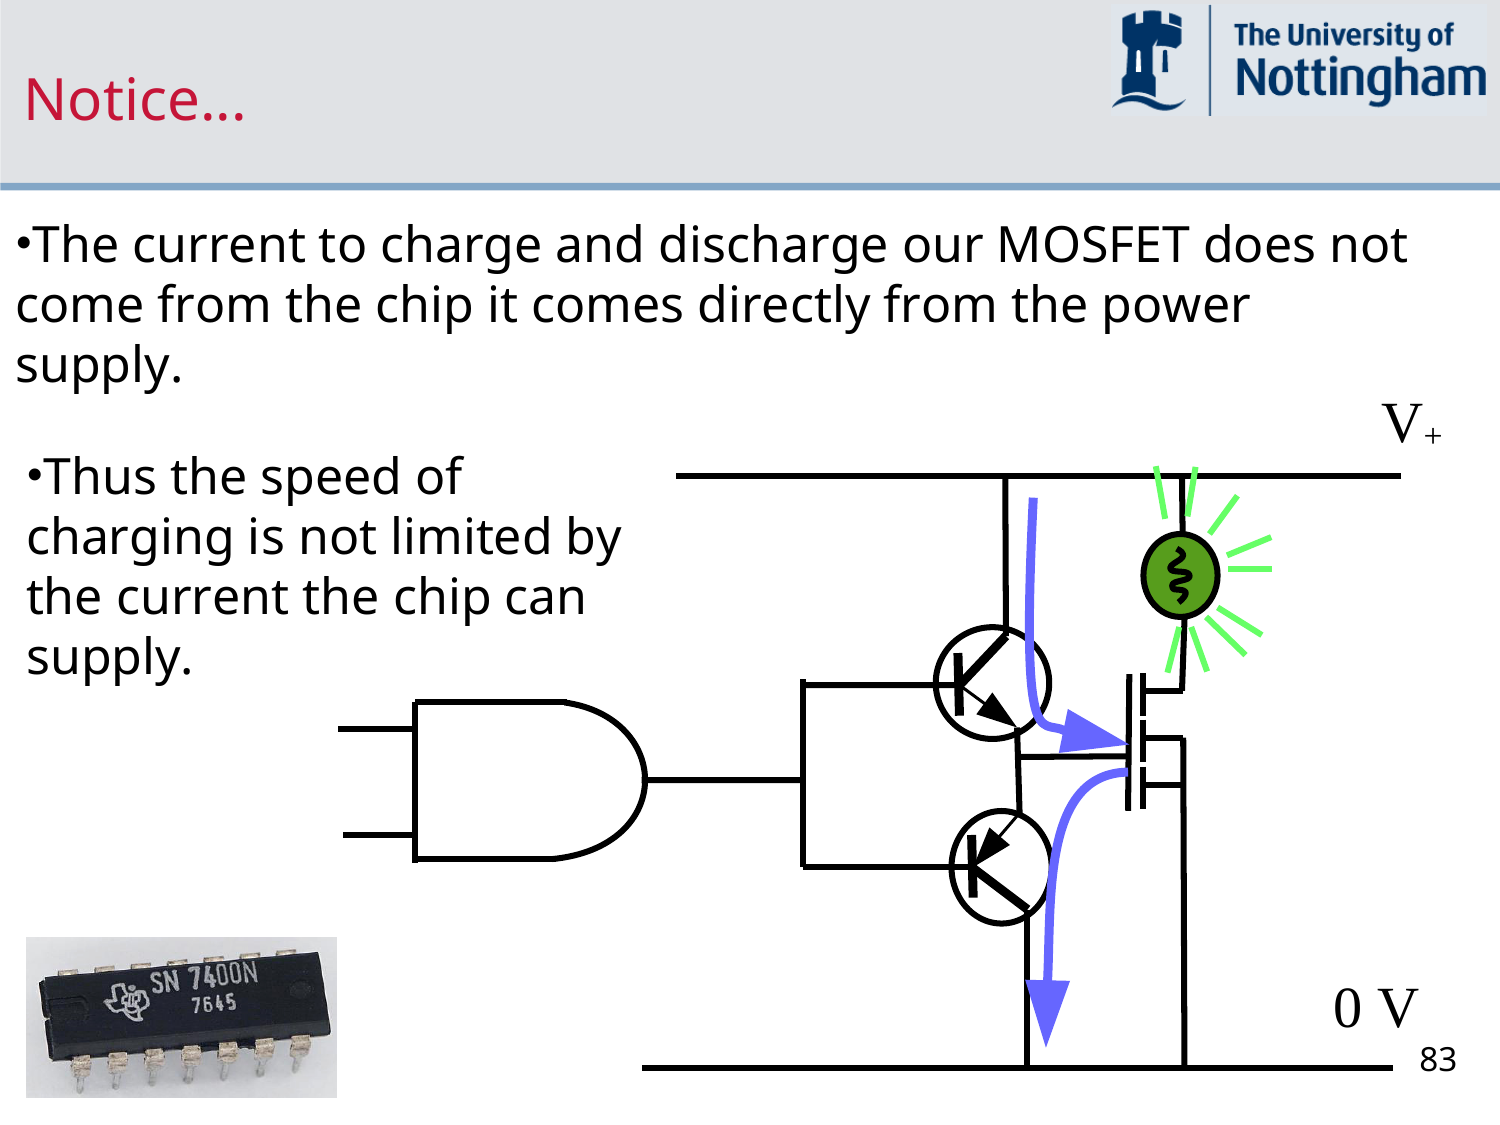

# Notice...
The current to charge and discharge our MOSFET does not come from the chip it comes directly from the power supply.
V+
Thus the speed of charging is not limited by the current the chip can supply.
0 V